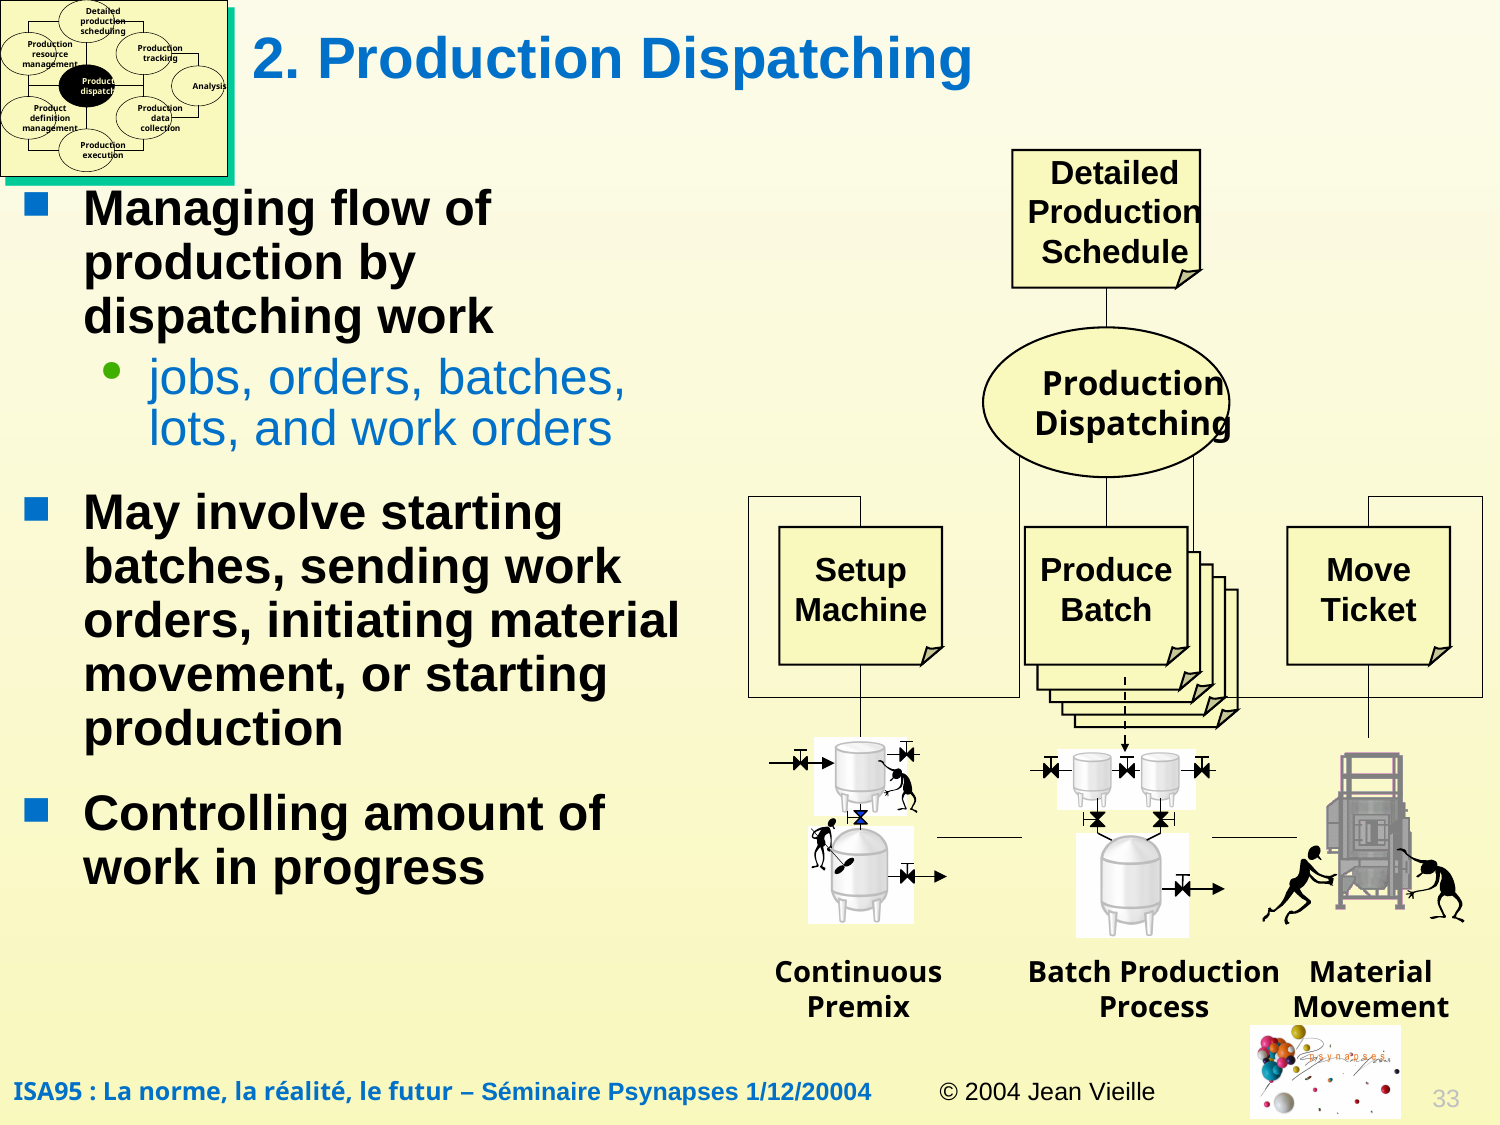

Detailed
production
scheduling
Production
resource
management
Production
tracking
Production
dispatching
Analysis
Product
definition
management
Production
data
collection
Production
execution
# 2. Production Dispatching
Detailed
Production
Schedule
Managing flow of production by dispatching work
jobs, orders, batches, lots, and work orders
May involve starting batches, sending work orders, initiating material movement, or starting production
Controlling amount of work in progress
Production
Dispatching
Setup
Machine
Produce
Batch
Move
Ticket
Continuous
Premix
Batch Production
Process
Material
Movement